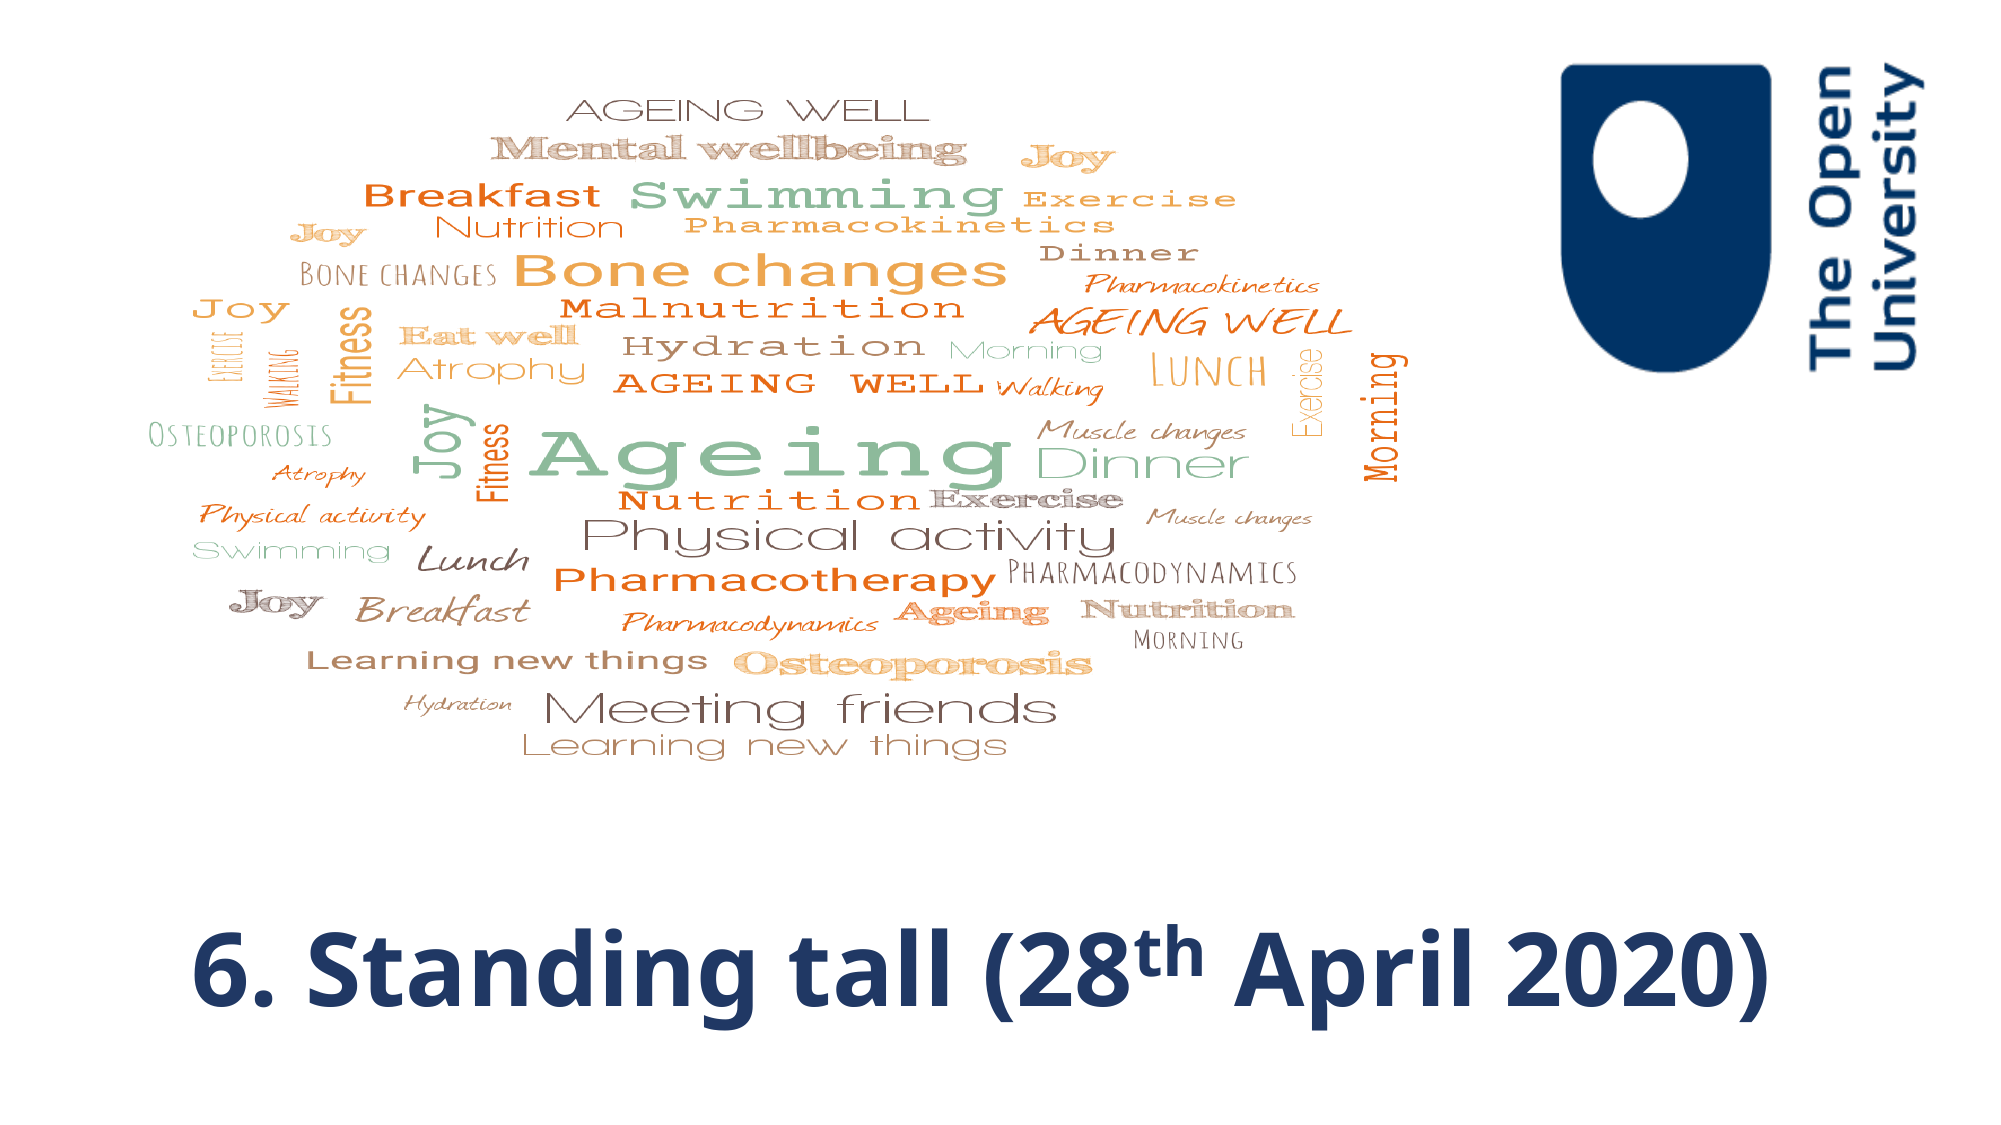

# 6. Standing tall (28th April 2020)